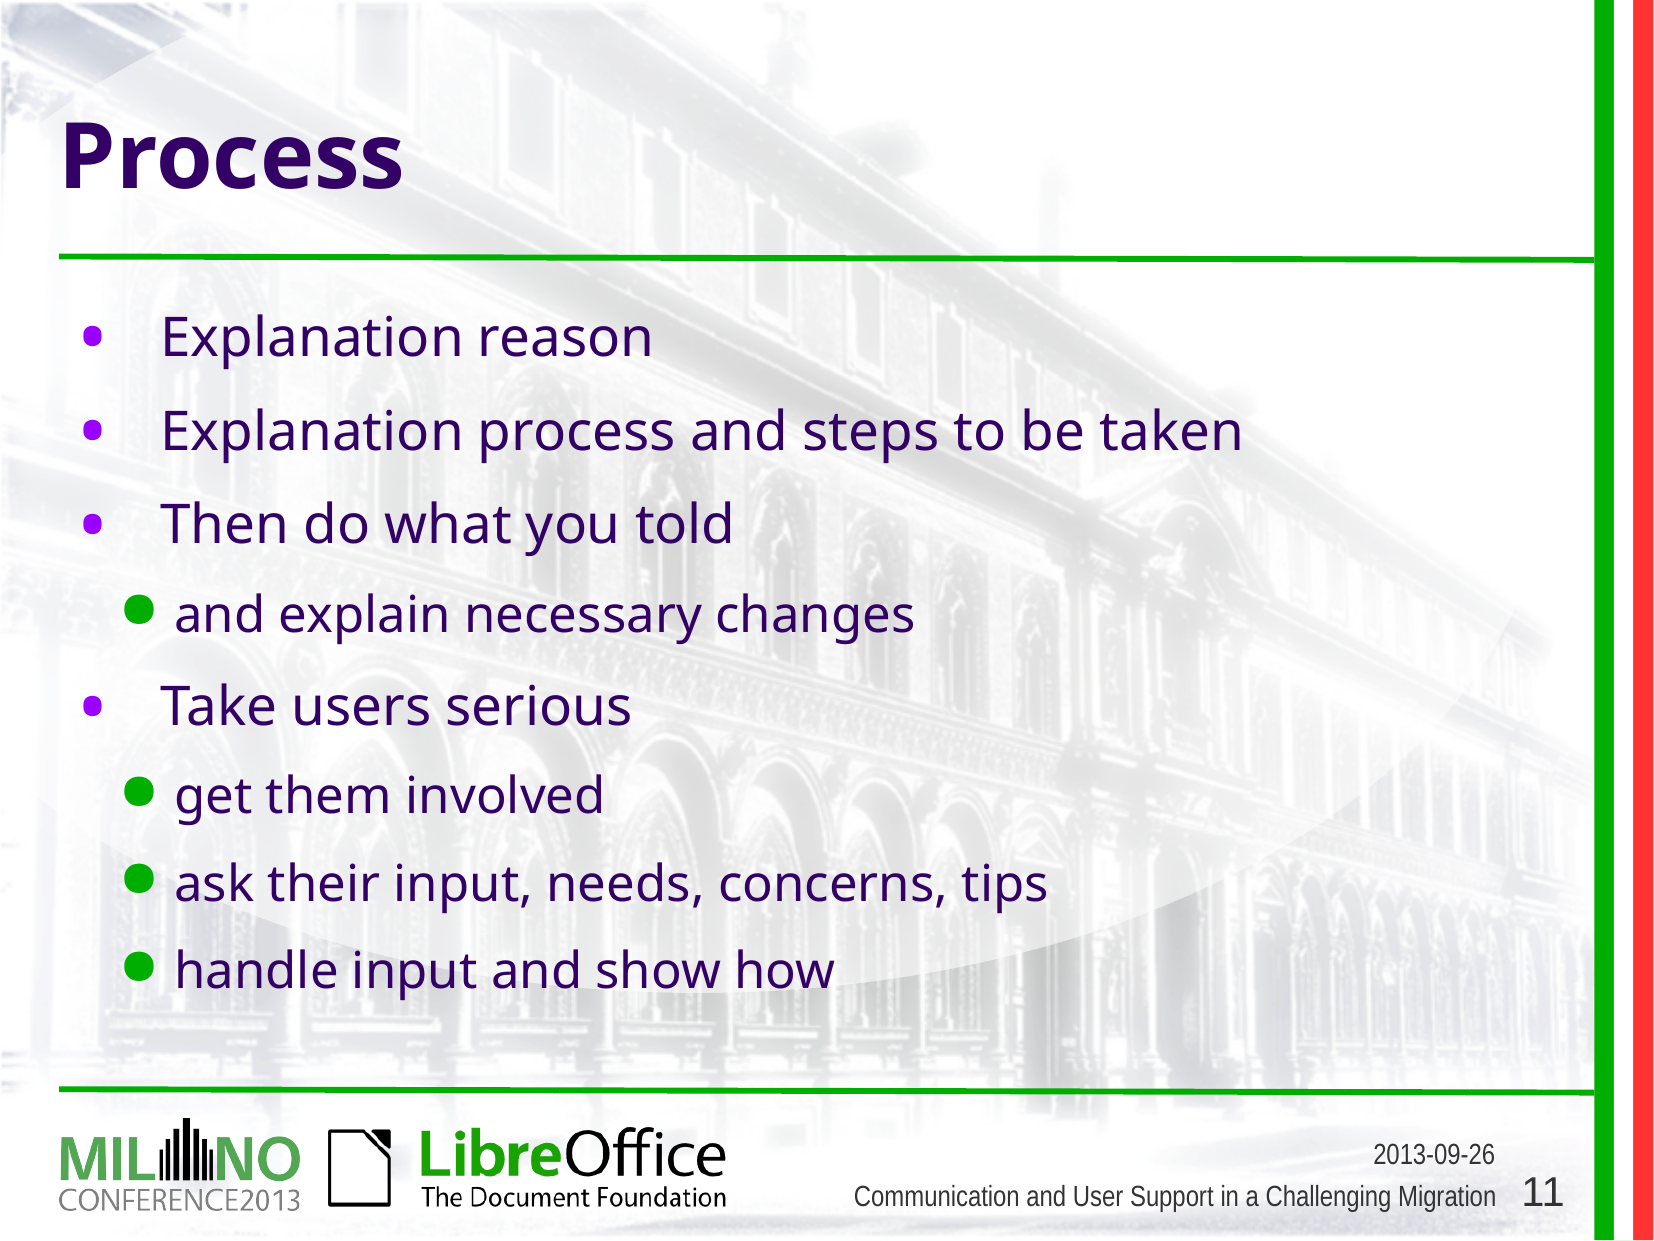

# Process
Explanation reason
Explanation process and steps to be taken
Then do what you told
and explain necessary changes
Take users serious
get them involved
ask their input, needs, concerns, tips
handle input and show how
2013-09-26
11
Communication and User Support in a Challenging Migration